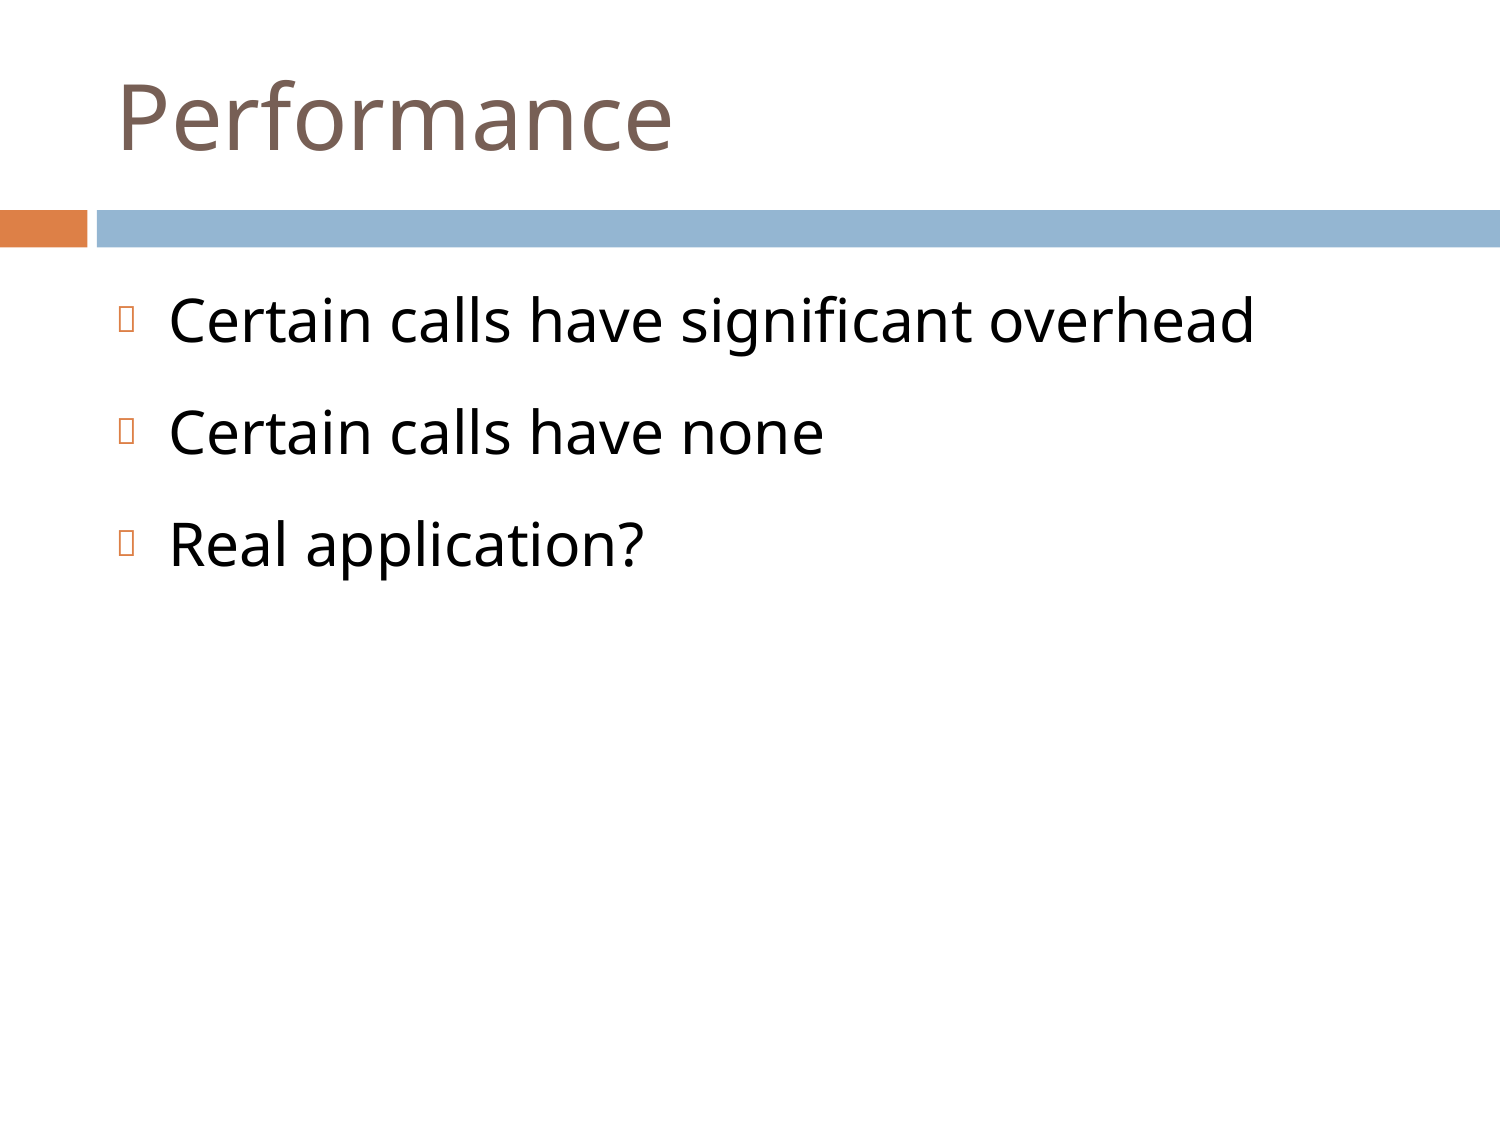

# Performance
Certain calls have significant overhead
Certain calls have none
Real application?